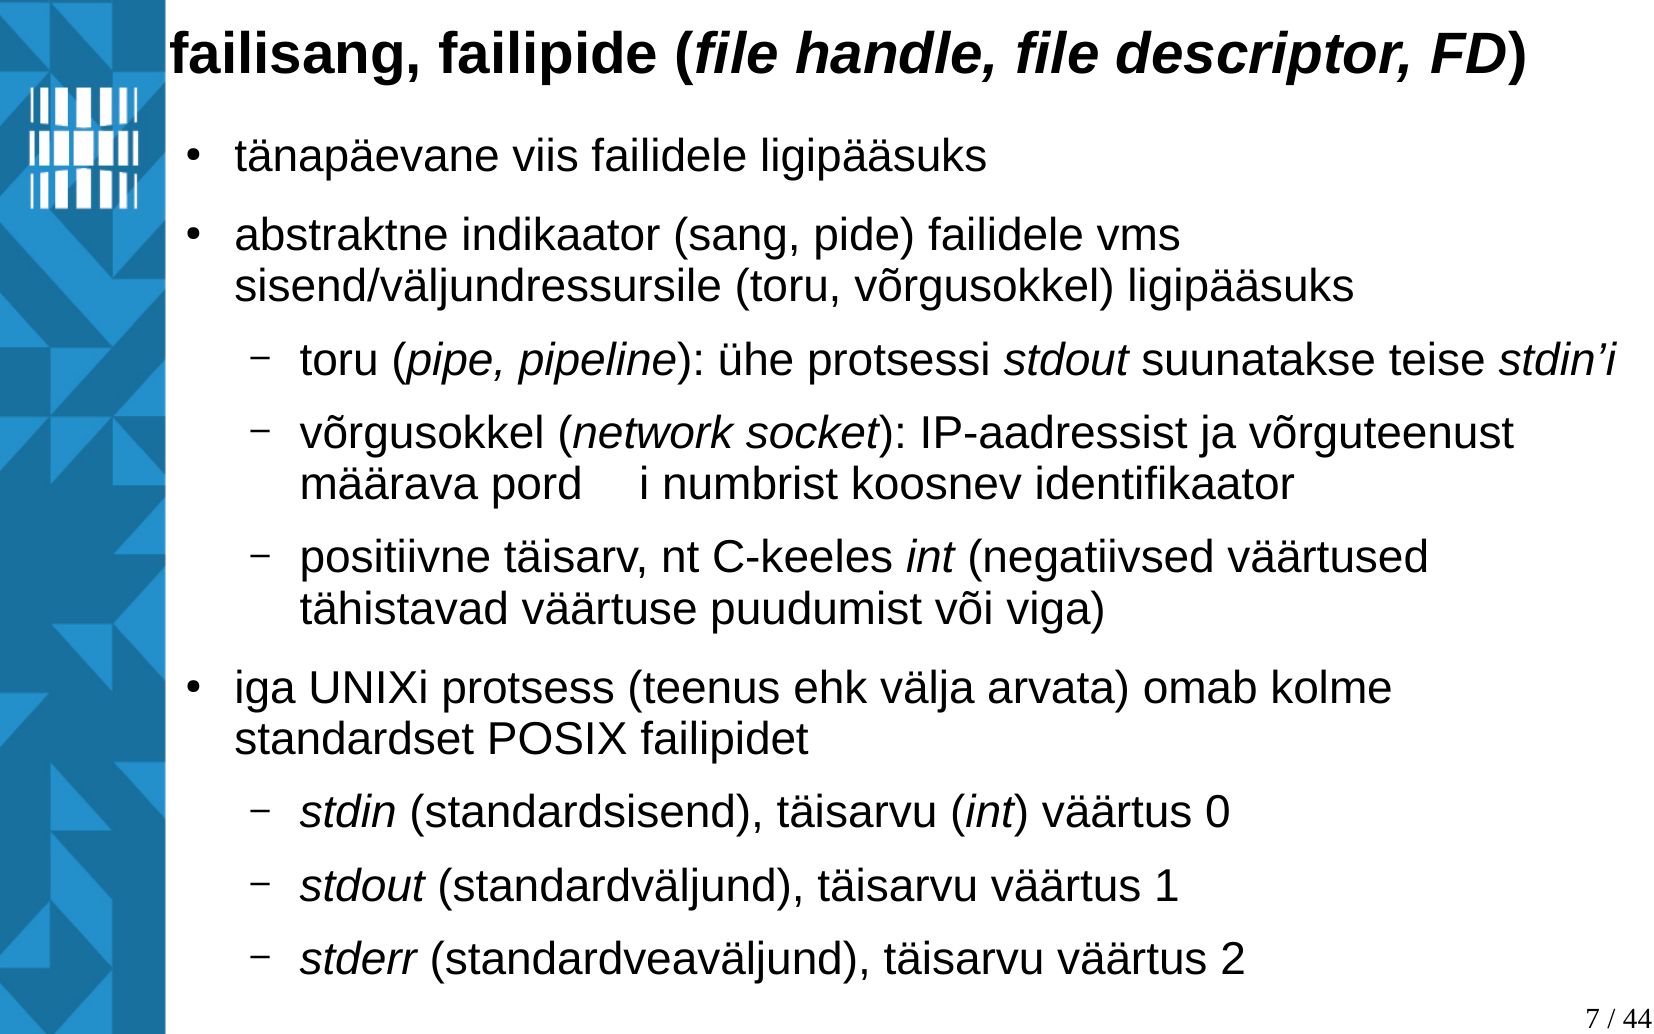

# failisang, failipide (file handle, file descriptor, FD)
tänapäevane viis failidele ligipääsuks
abstraktne indikaator (sang, pide) failidele vms sisend/väljundressursile (toru, võrgusokkel) ligipääsuks
toru (pipe, pipeline): ühe protsessi stdout suunatakse teise stdin’i
võrgusokkel (network socket): IP-aadressist ja võrguteenust määrava pord	i numbrist koosnev identifikaator
positiivne täisarv, nt C-keeles int (negatiivsed väärtused tähistavad väärtuse puudumist või viga)
iga UNIXi protsess (teenus ehk välja arvata) omab kolme standardset POSIX failipidet
stdin (standardsisend), täisarvu (int) väärtus 0
stdout (standardväljund), täisarvu väärtus 1
stderr (standardveaväljund), täisarvu väärtus 2
7